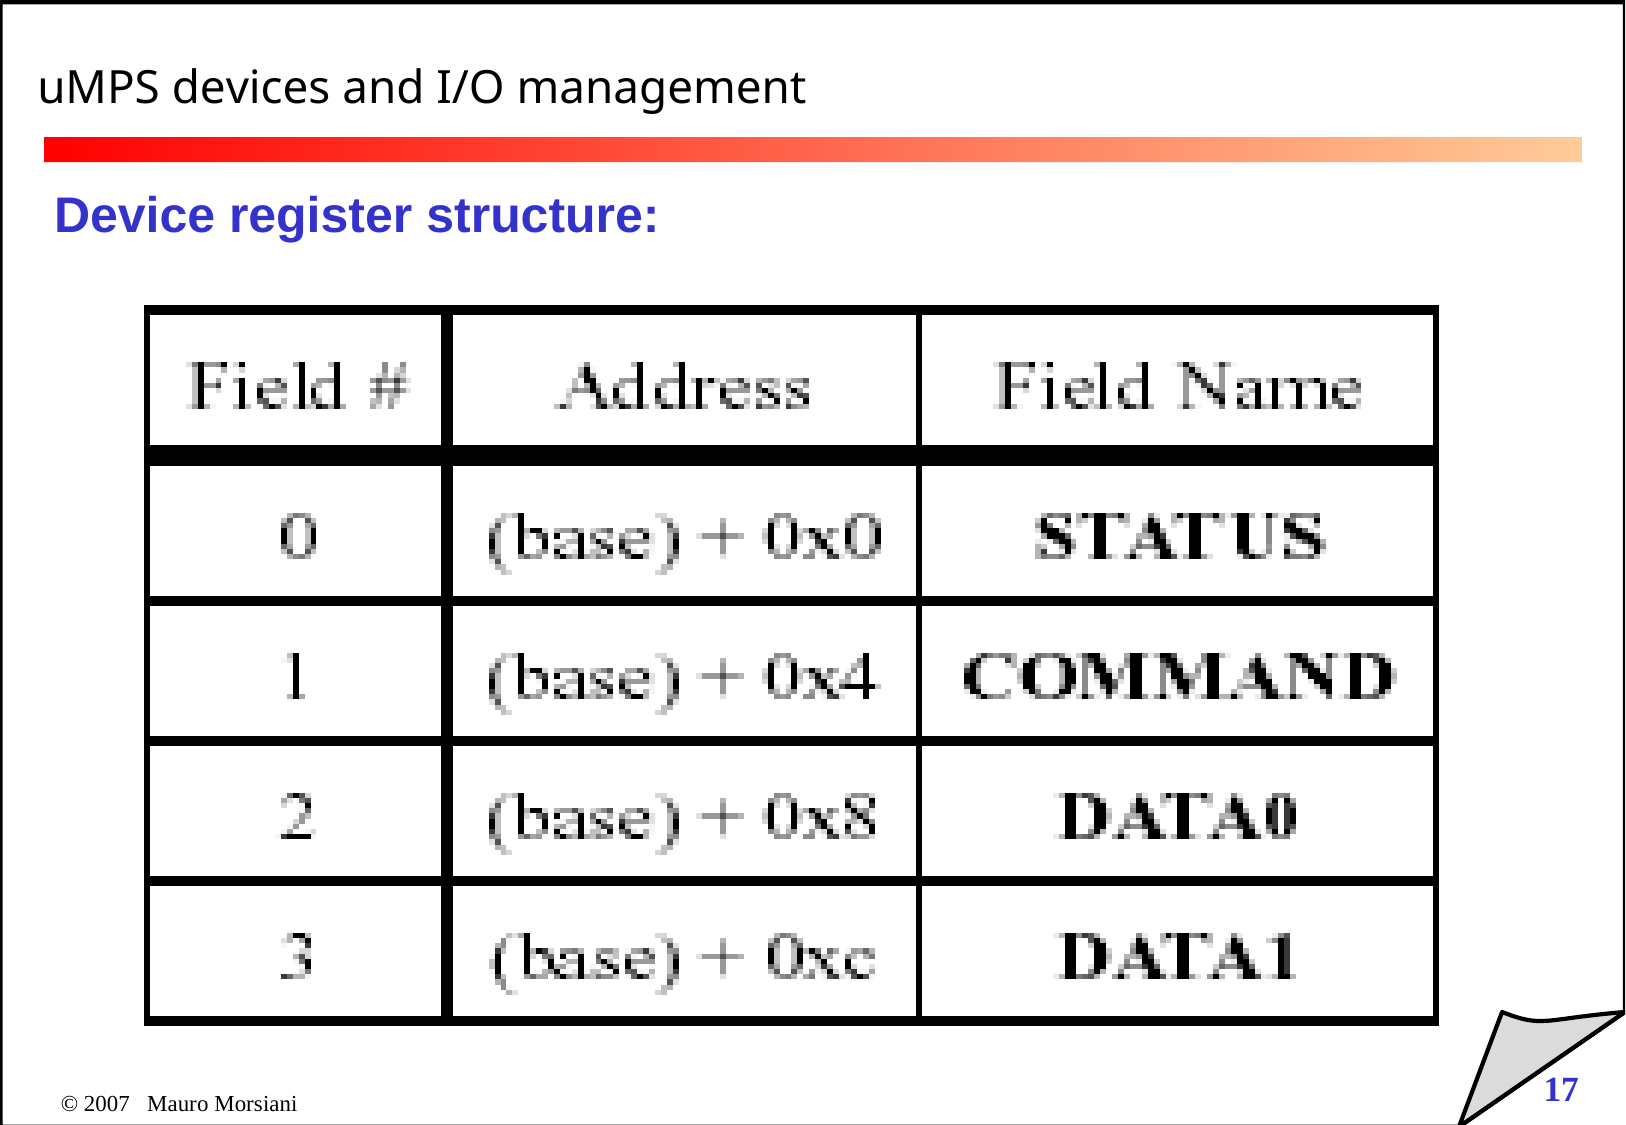

# uMPS devices and I/O management
Device register structure: